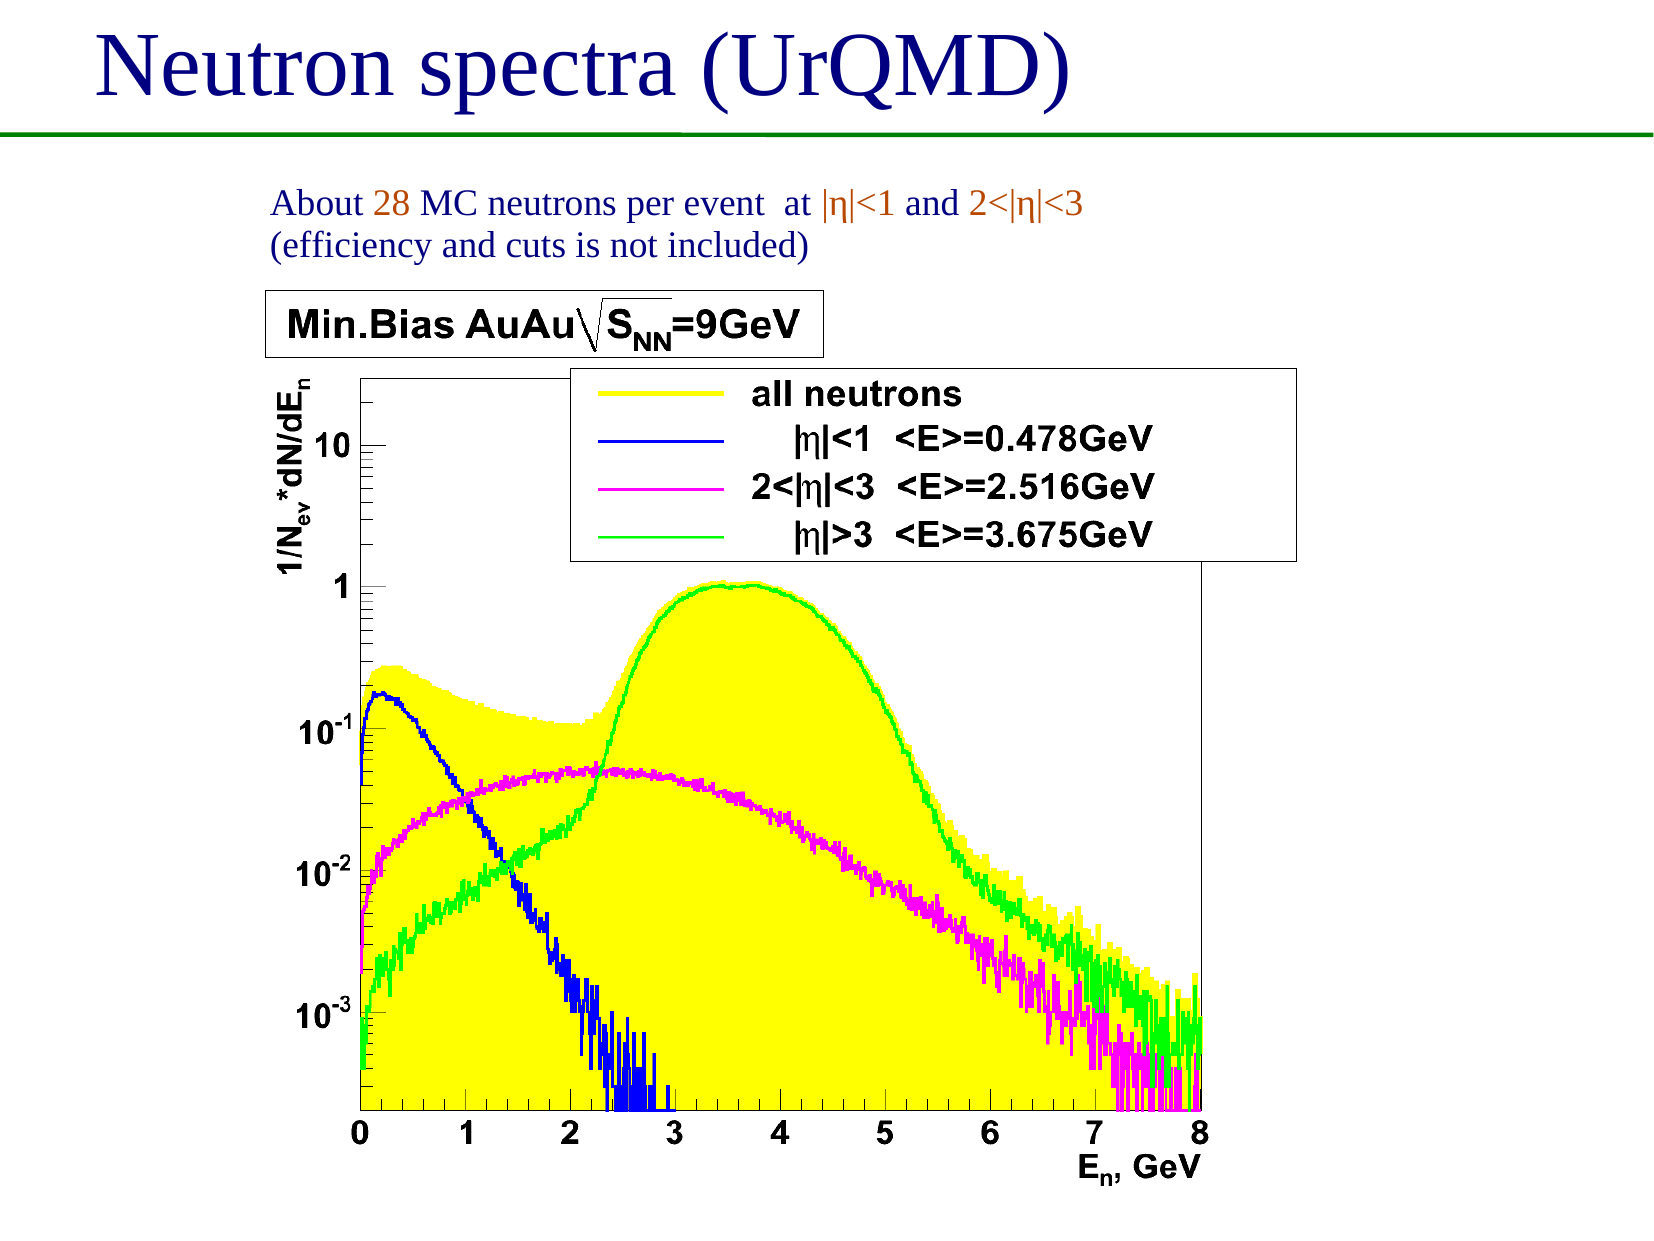

# Neutron spectra (UrQMD)
About 28 MC neutrons per event at |η|<1 and 2<|η|<3
(efficiency and cuts is not included)